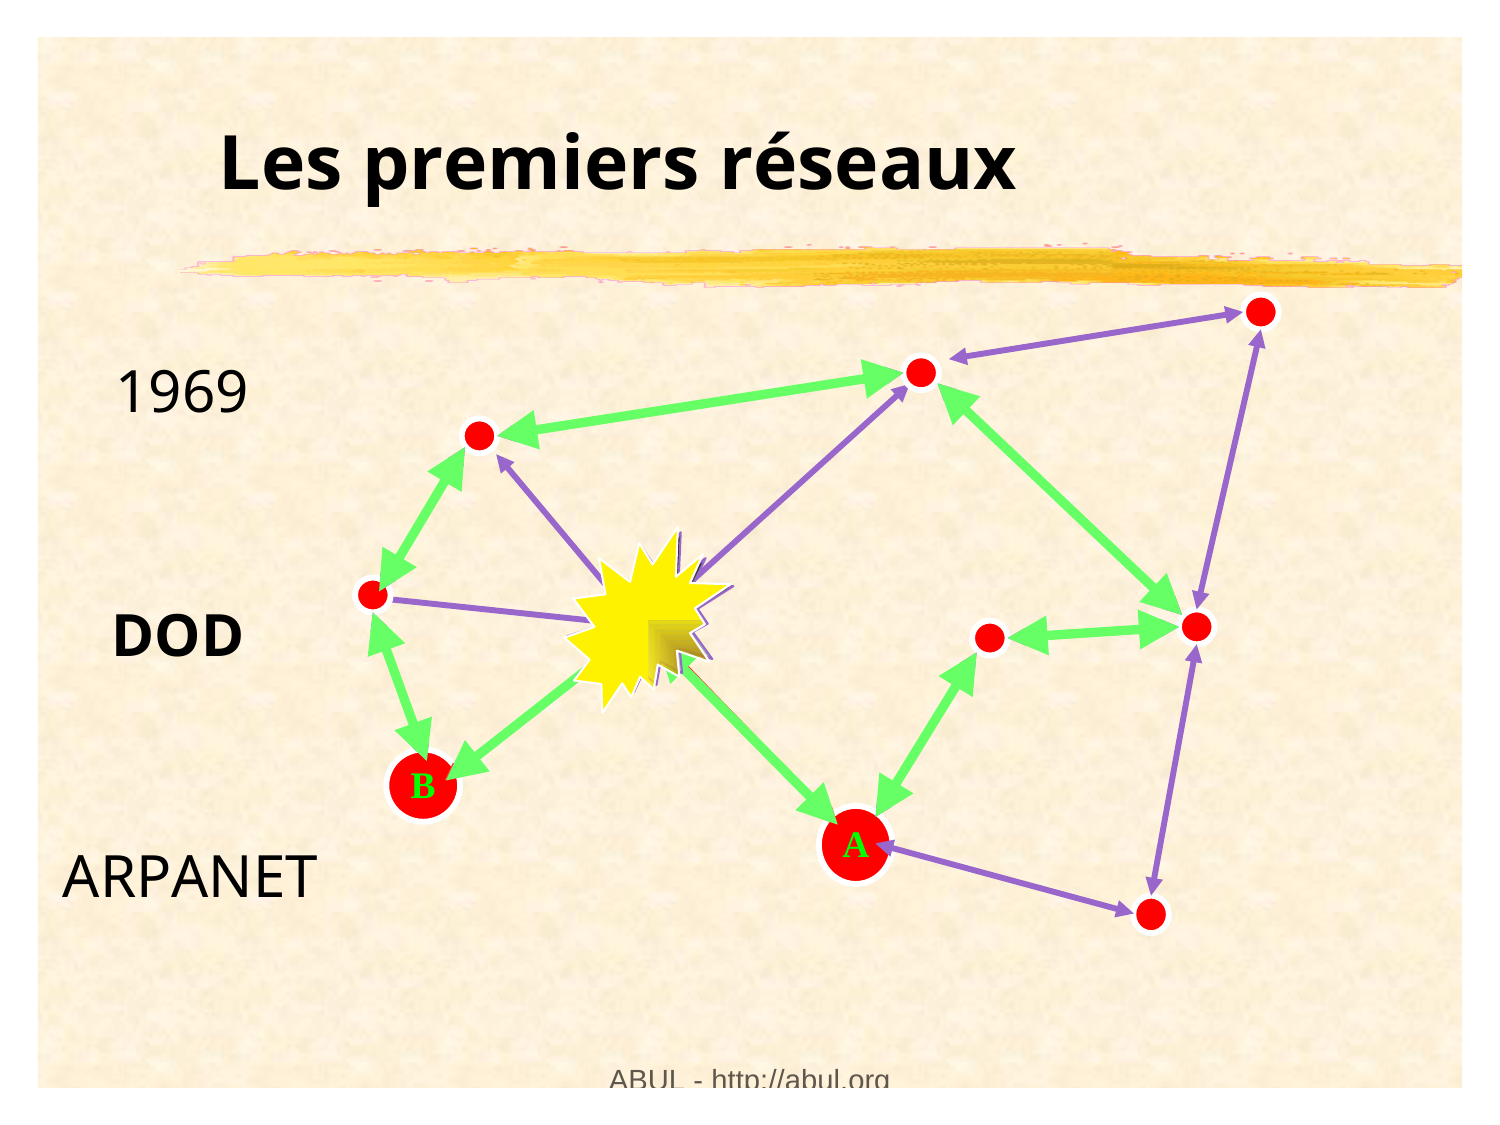

# Les premiers réseaux
1969
DOD
B
A
ARPANET